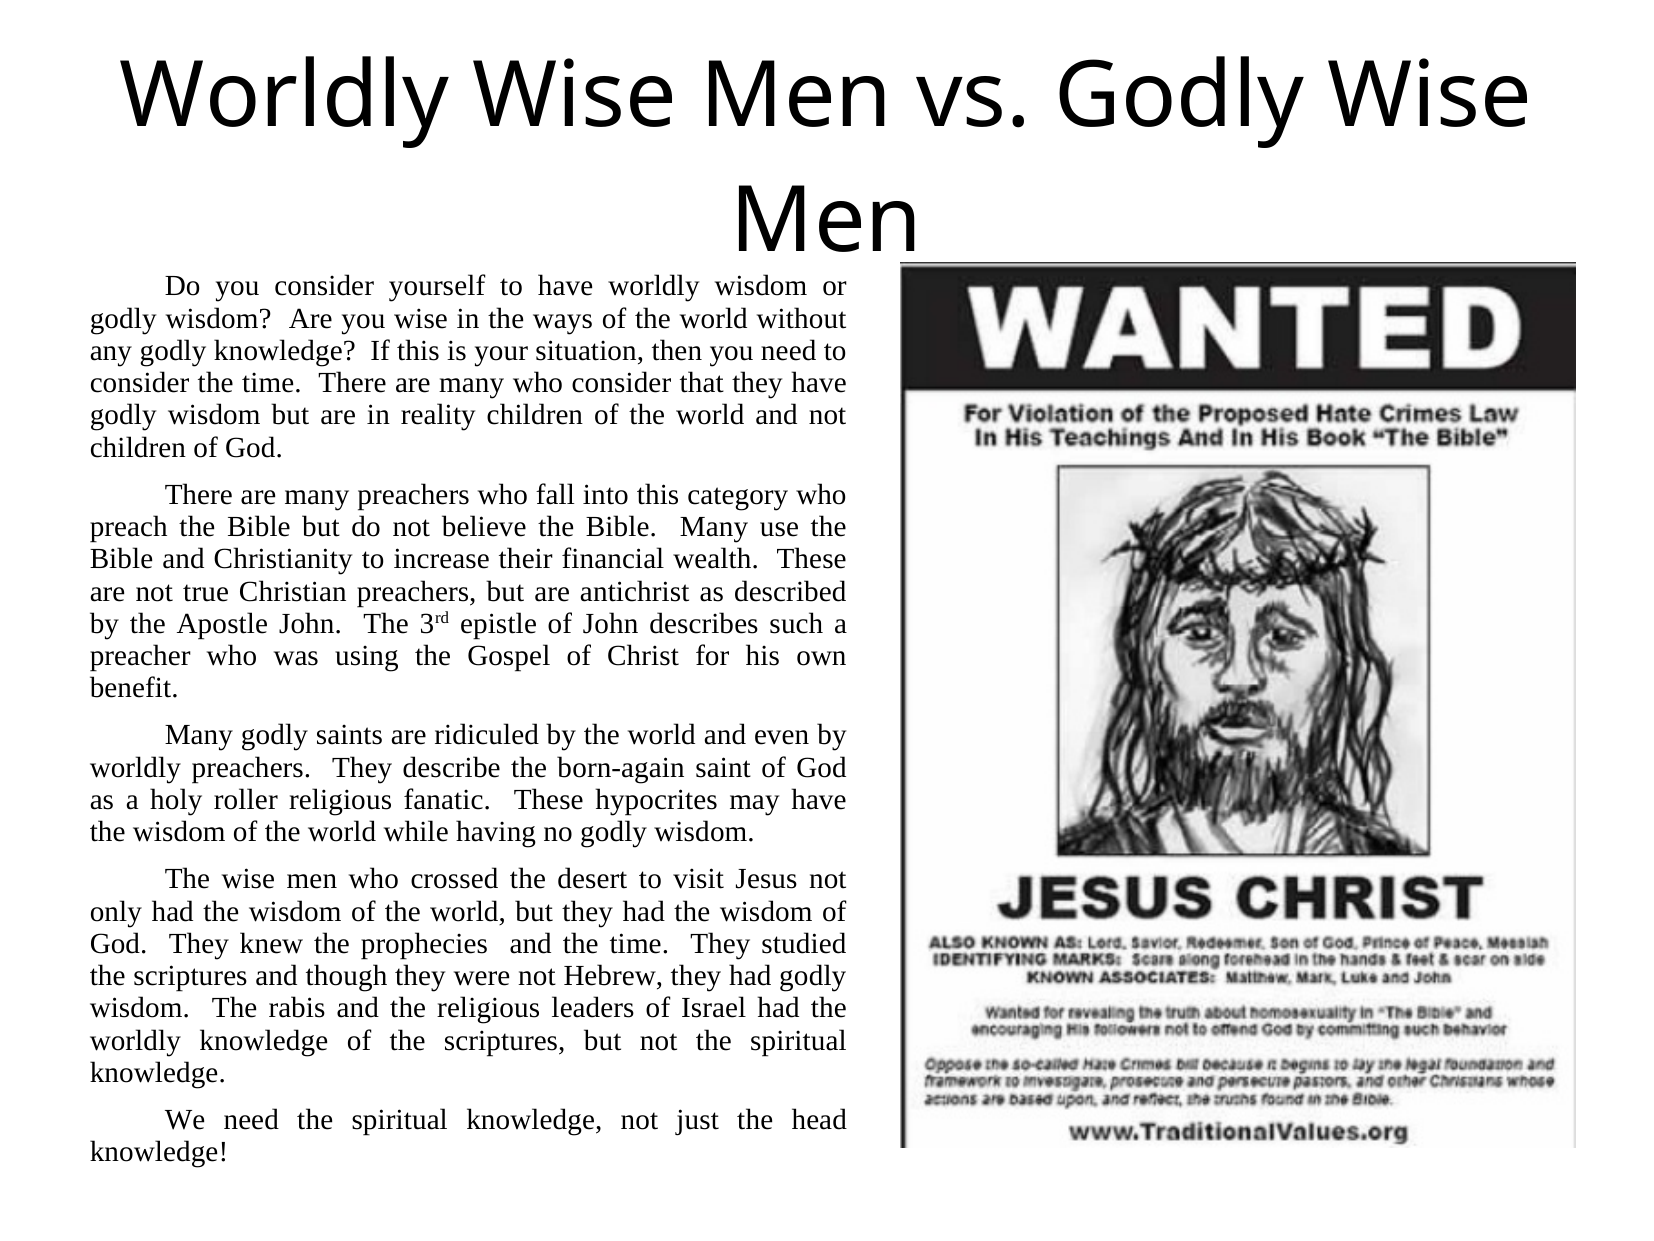

# Worldly Wise Men vs. Godly Wise Men
Do you consider yourself to have worldly wisdom or godly wisdom? Are you wise in the ways of the world without any godly knowledge? If this is your situation, then you need to consider the time. There are many who consider that they have godly wisdom but are in reality children of the world and not children of God.
There are many preachers who fall into this category who preach the Bible but do not believe the Bible. Many use the Bible and Christianity to increase their financial wealth. These are not true Christian preachers, but are antichrist as described by the Apostle John. The 3rd epistle of John describes such a preacher who was using the Gospel of Christ for his own benefit.
Many godly saints are ridiculed by the world and even by worldly preachers. They describe the born-again saint of God as a holy roller religious fanatic. These hypocrites may have the wisdom of the world while having no godly wisdom.
The wise men who crossed the desert to visit Jesus not only had the wisdom of the world, but they had the wisdom of God. They knew the prophecies and the time. They studied the scriptures and though they were not Hebrew, they had godly wisdom. The rabis and the religious leaders of Israel had the worldly knowledge of the scriptures, but not the spiritual knowledge.
We need the spiritual knowledge, not just the head knowledge!